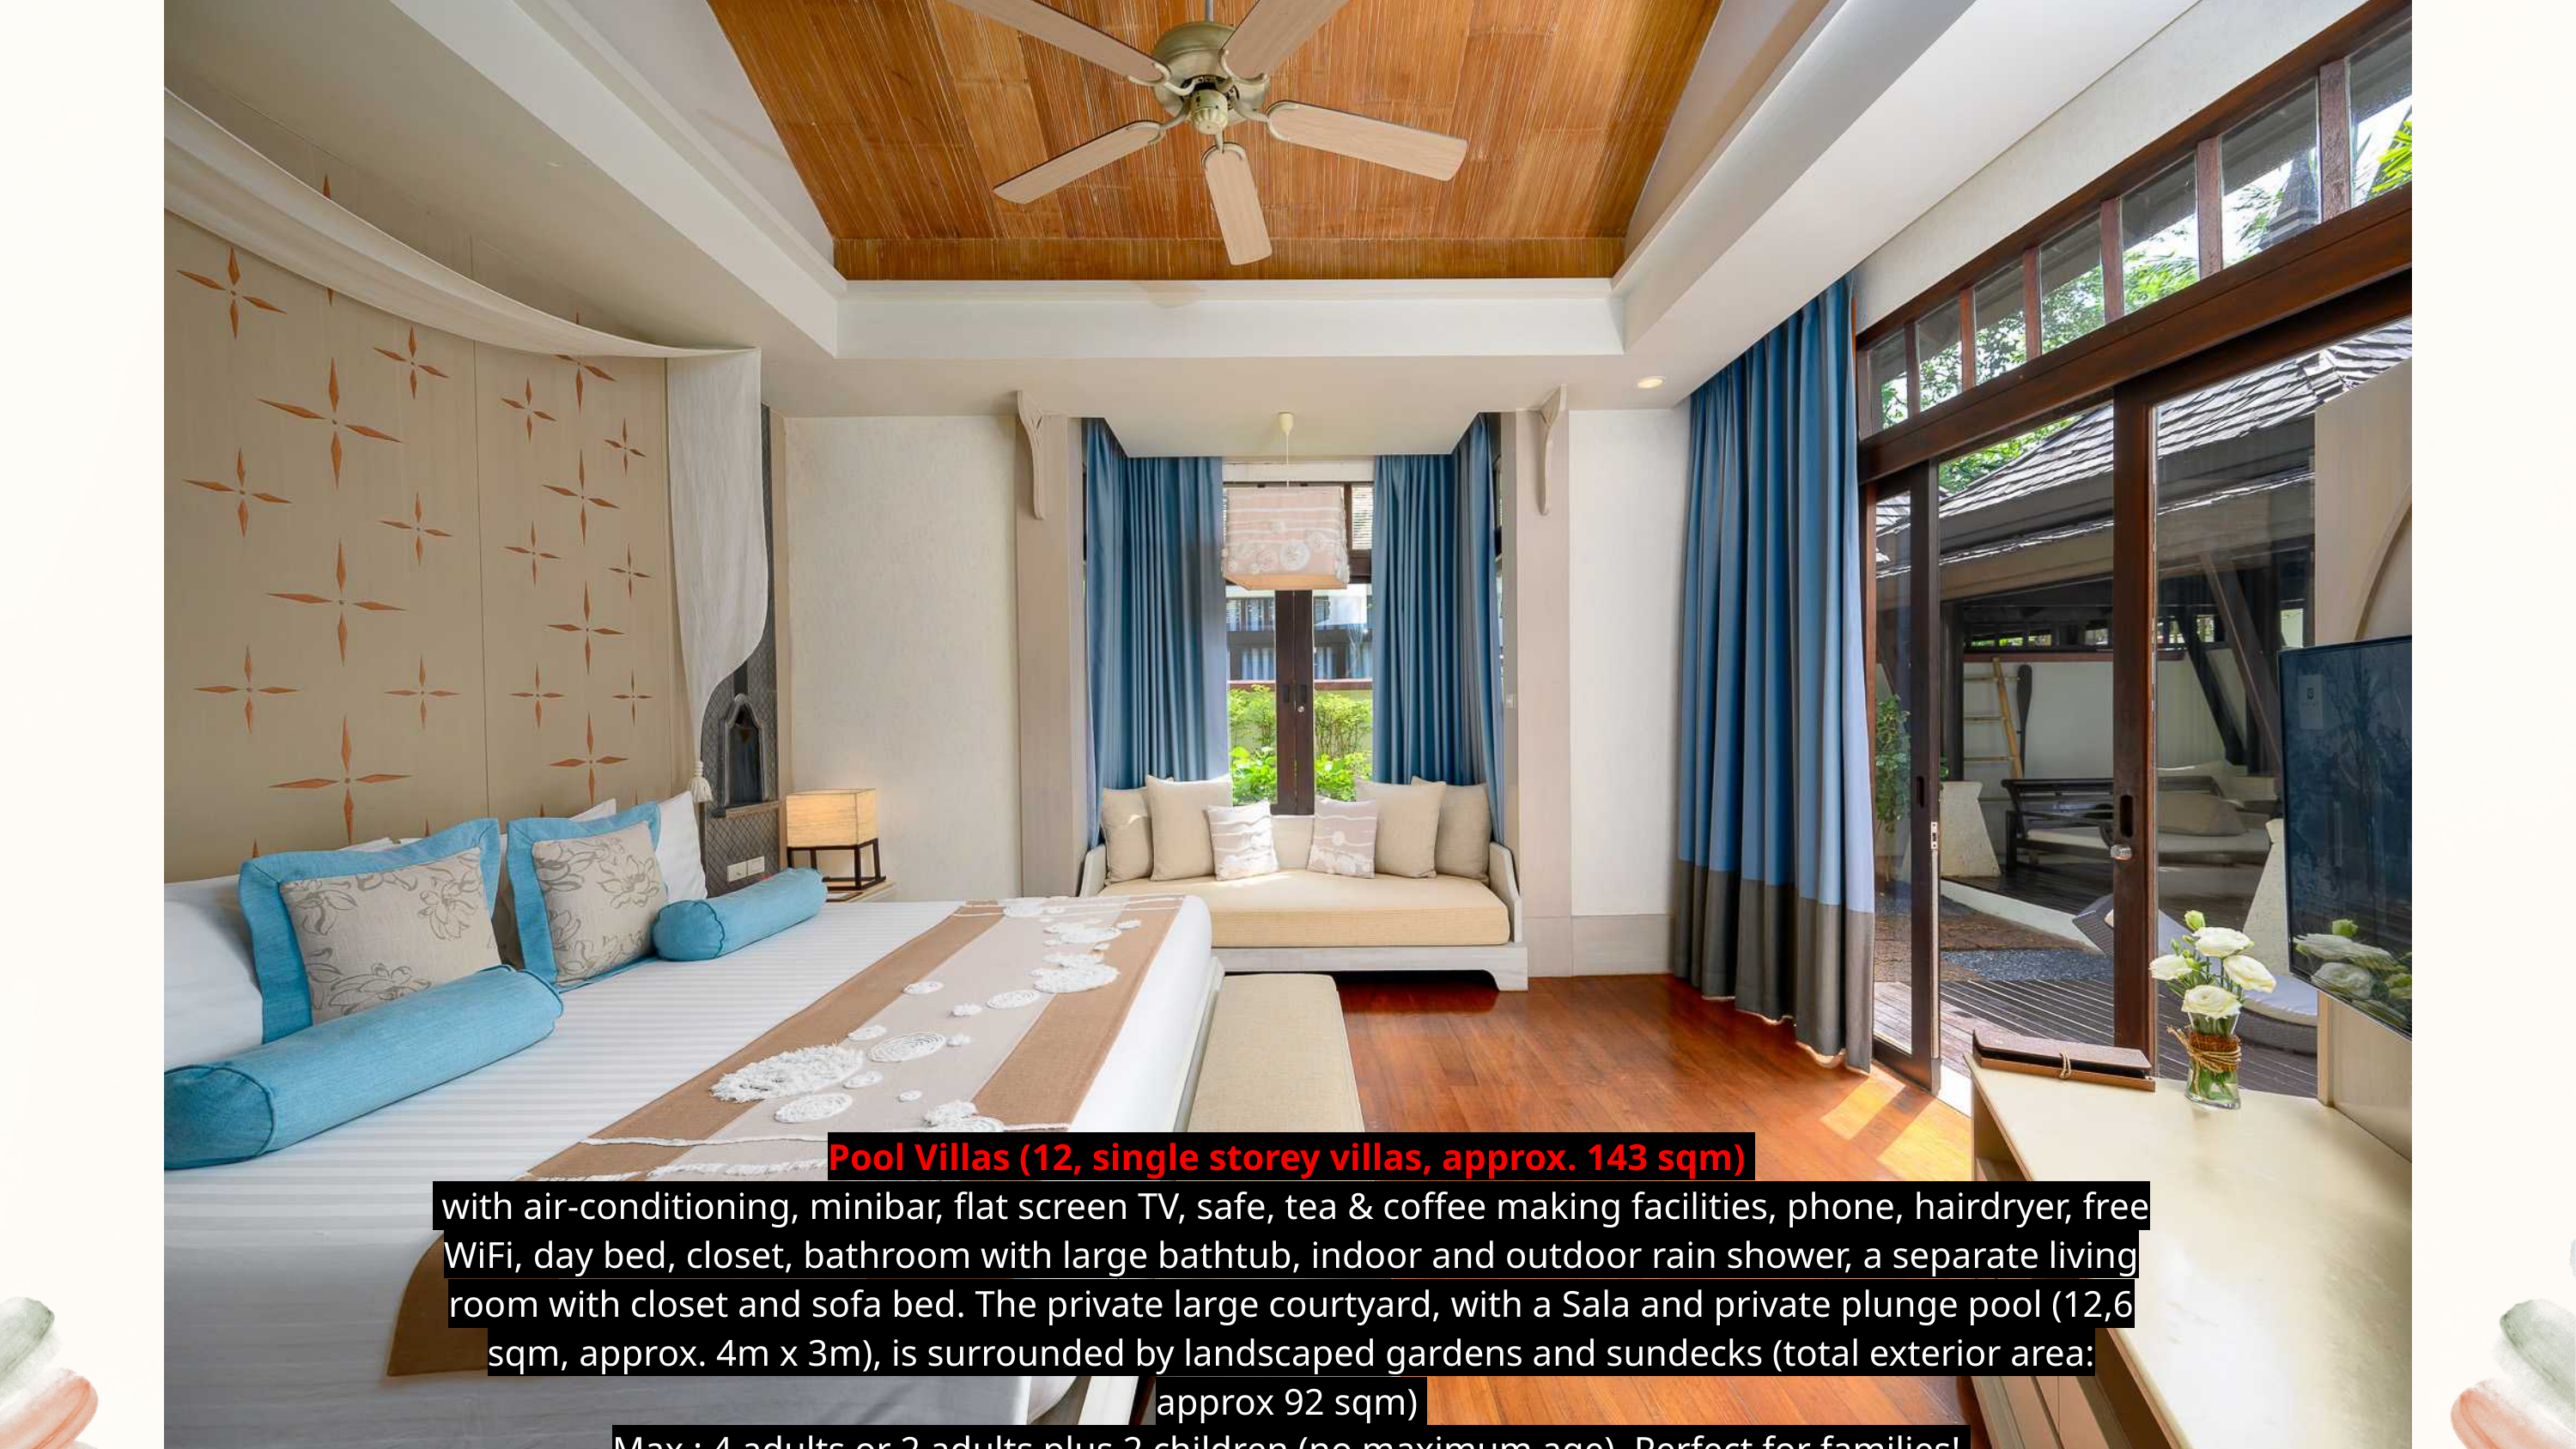

Pool Villas (12, single storey villas, approx. 143 sqm)
 with air-conditioning, minibar, flat screen TV, safe, tea & coffee making facilities, phone, hairdryer, free WiFi, day bed, closet, bathroom with large bathtub, indoor and outdoor rain shower, a separate living room with closet and sofa bed. The private large courtyard, with a Sala and private plunge pool (12,6 sqm, approx. 4m x 3m), is surrounded by landscaped gardens and sundecks (total exterior area: approx 92 sqm)
Max : 4 adults or 2 adults plus 2 children (no maximum age). Perfect for families!
Bedding : 1 king-size bed + day bed in the bedroom and a sofa bed in the living plus rollaway
View : Private Garden, all scattered around the Sanctuary adults-only Pool